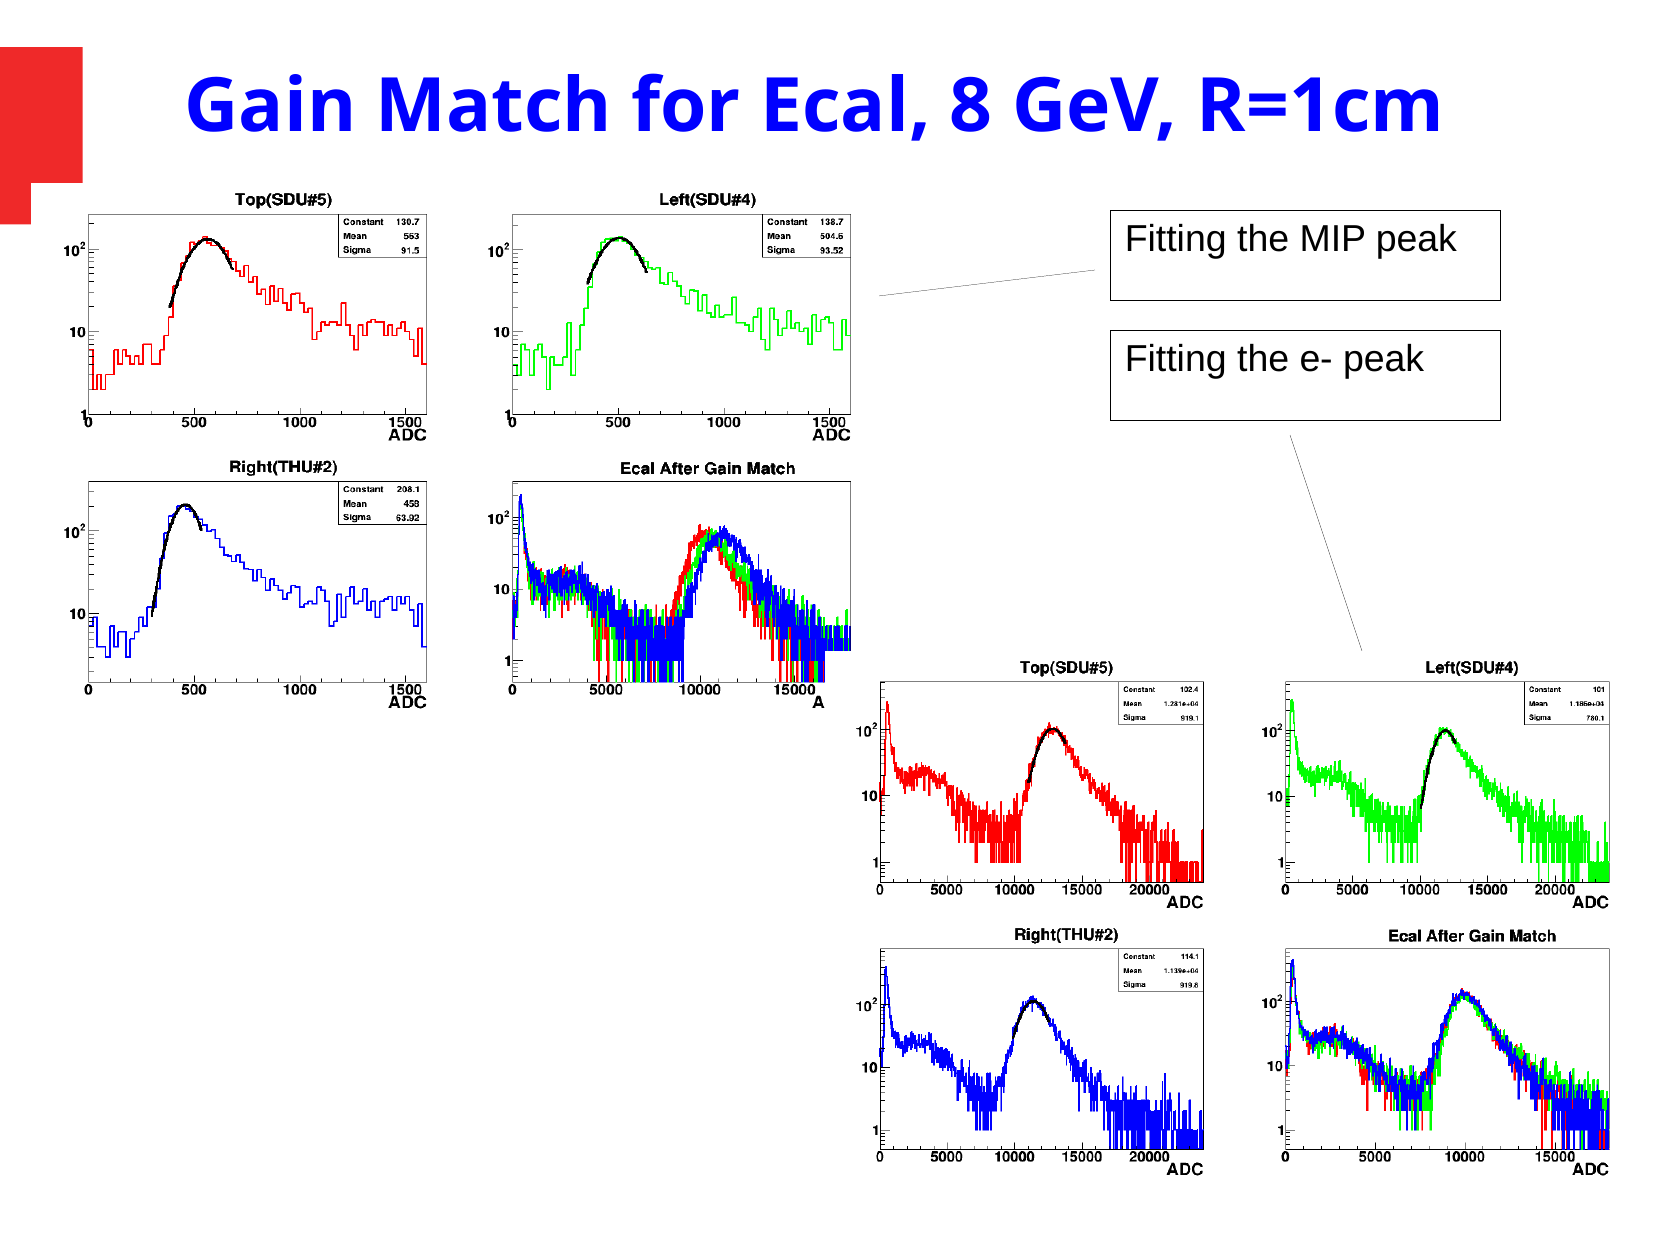

# Gain Match for Ecal, 8 GeV, R=1cm
Fitting the MIP peak
Fitting the e- peak
20